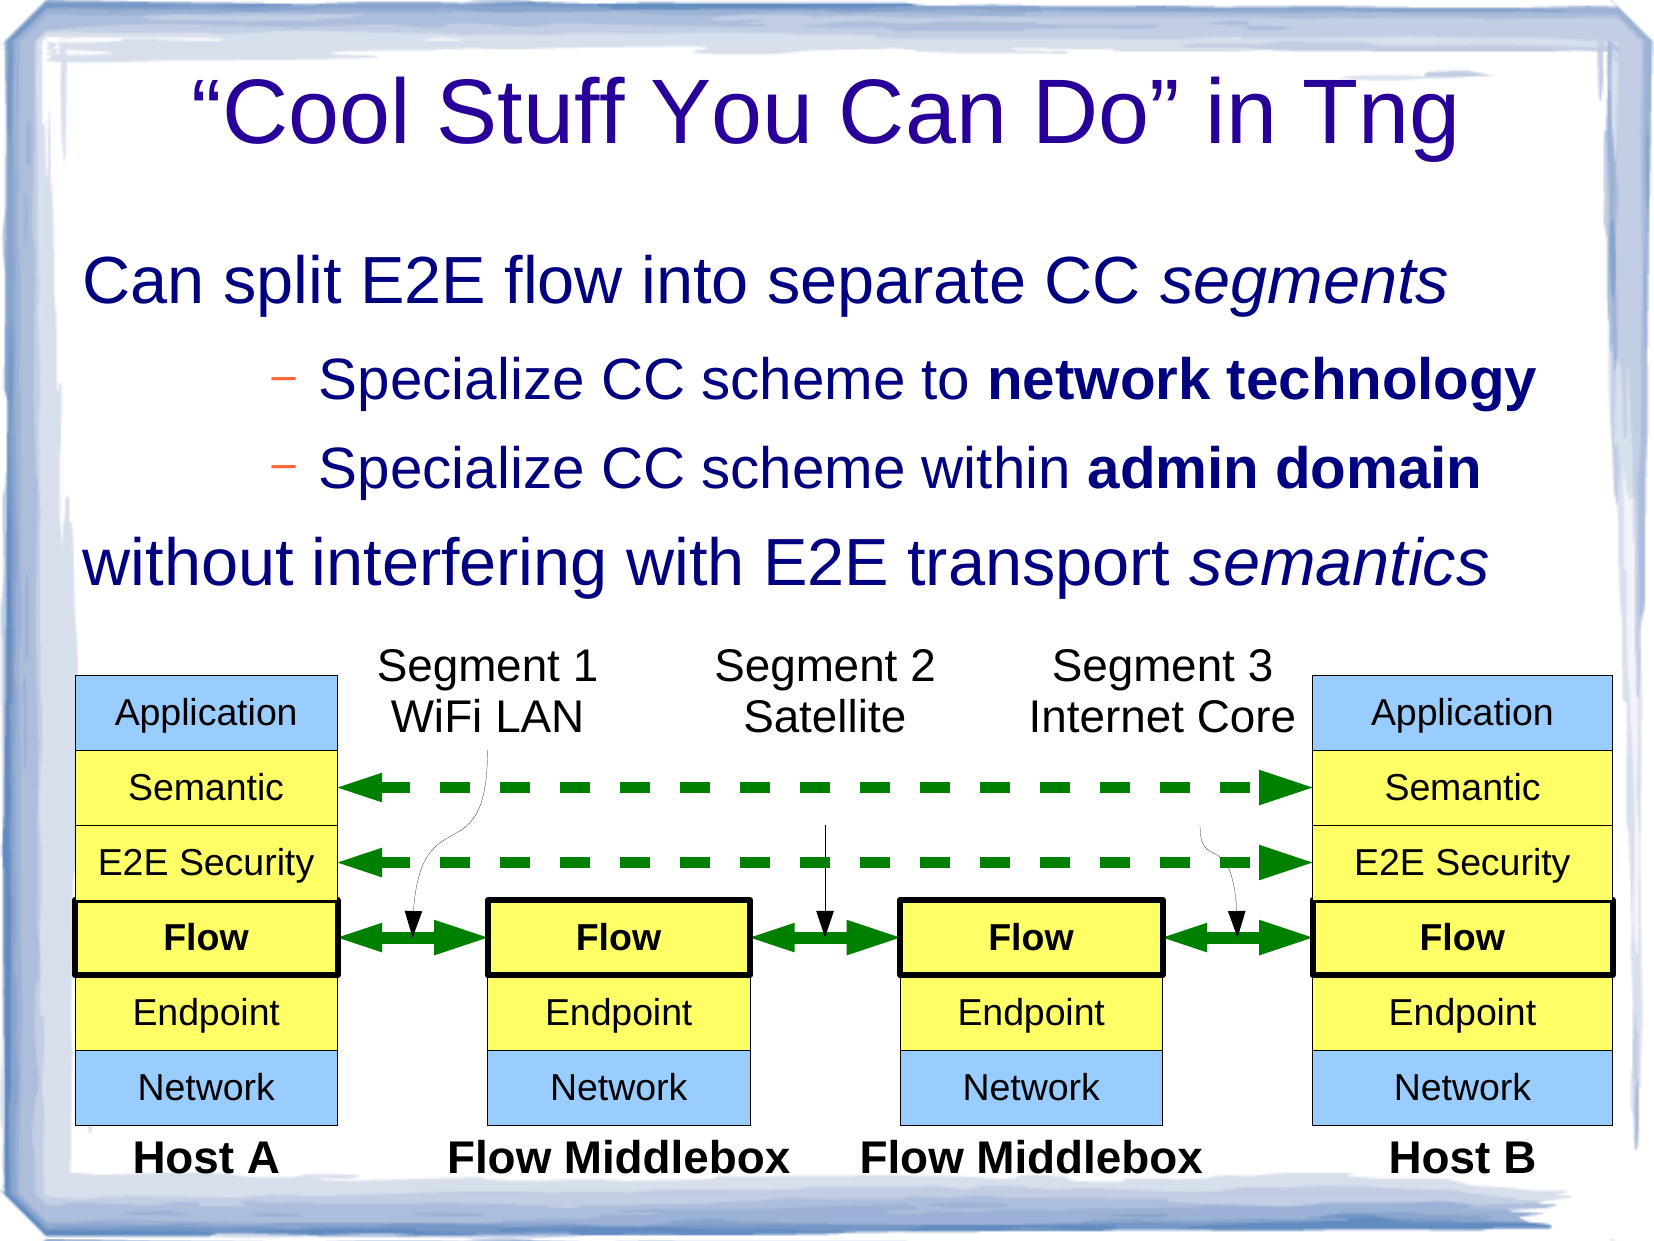

# “Cool Stuff You Can Do” in Tng
Can split E2E flow into separate CC segments
Specialize CC scheme to network technology
Specialize CC scheme within admin domain
without interfering with E2E transport semantics
Segment 1
WiFi LAN
Segment 2
Satellite
Segment 3
Internet Core
Application
Application
Semantic
Semantic
E2E Security
E2E Security
Flow
Flow
Flow
Flow
Endpoint
Endpoint
Endpoint
Endpoint
Network
Network
Network
Network
Host A
Flow Middlebox
Flow Middlebox
Host B